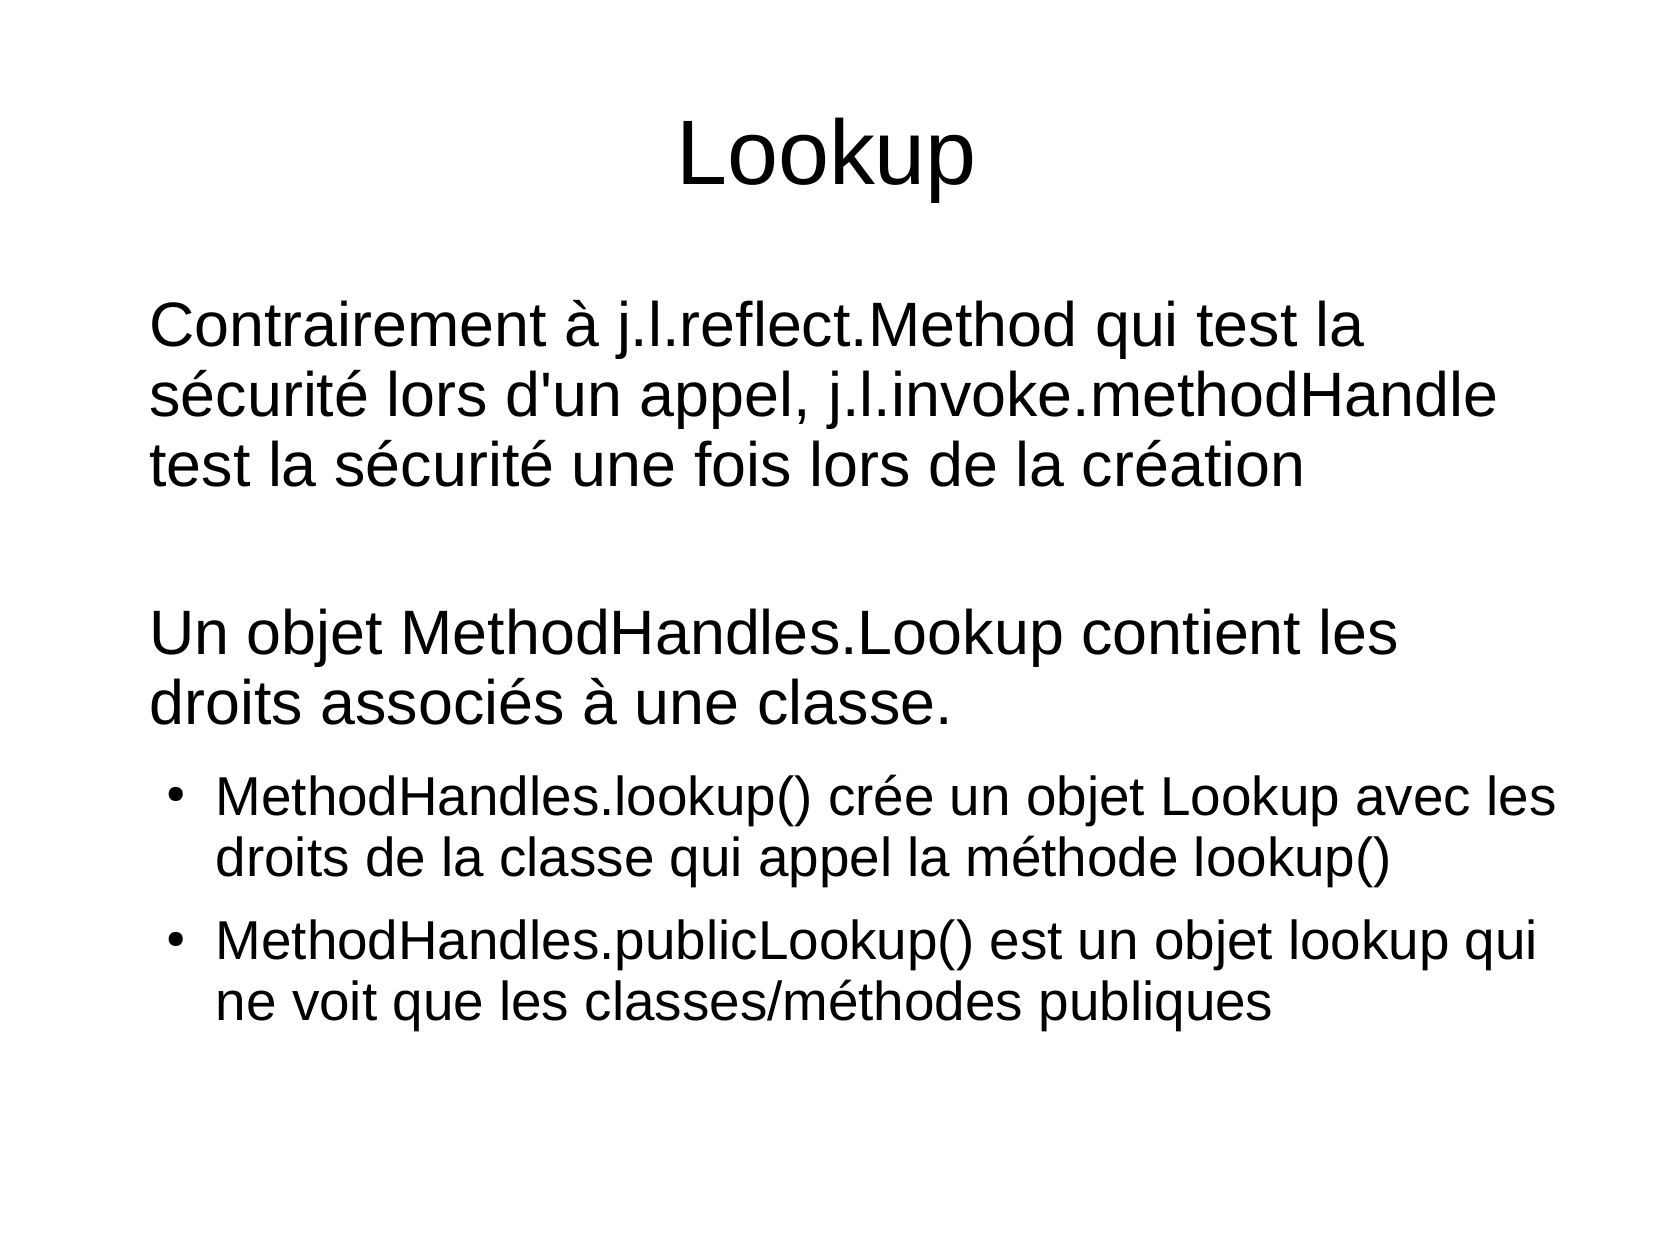

# Lookup
Contrairement à j.l.reflect.Method qui test la sécurité lors d'un appel, j.l.invoke.methodHandle test la sécurité une fois lors de la création
Un objet MethodHandles.Lookup contient les droits associés à une classe.
MethodHandles.lookup() crée un objet Lookup avec les droits de la classe qui appel la méthode lookup()
MethodHandles.publicLookup() est un objet lookup qui ne voit que les classes/méthodes publiques